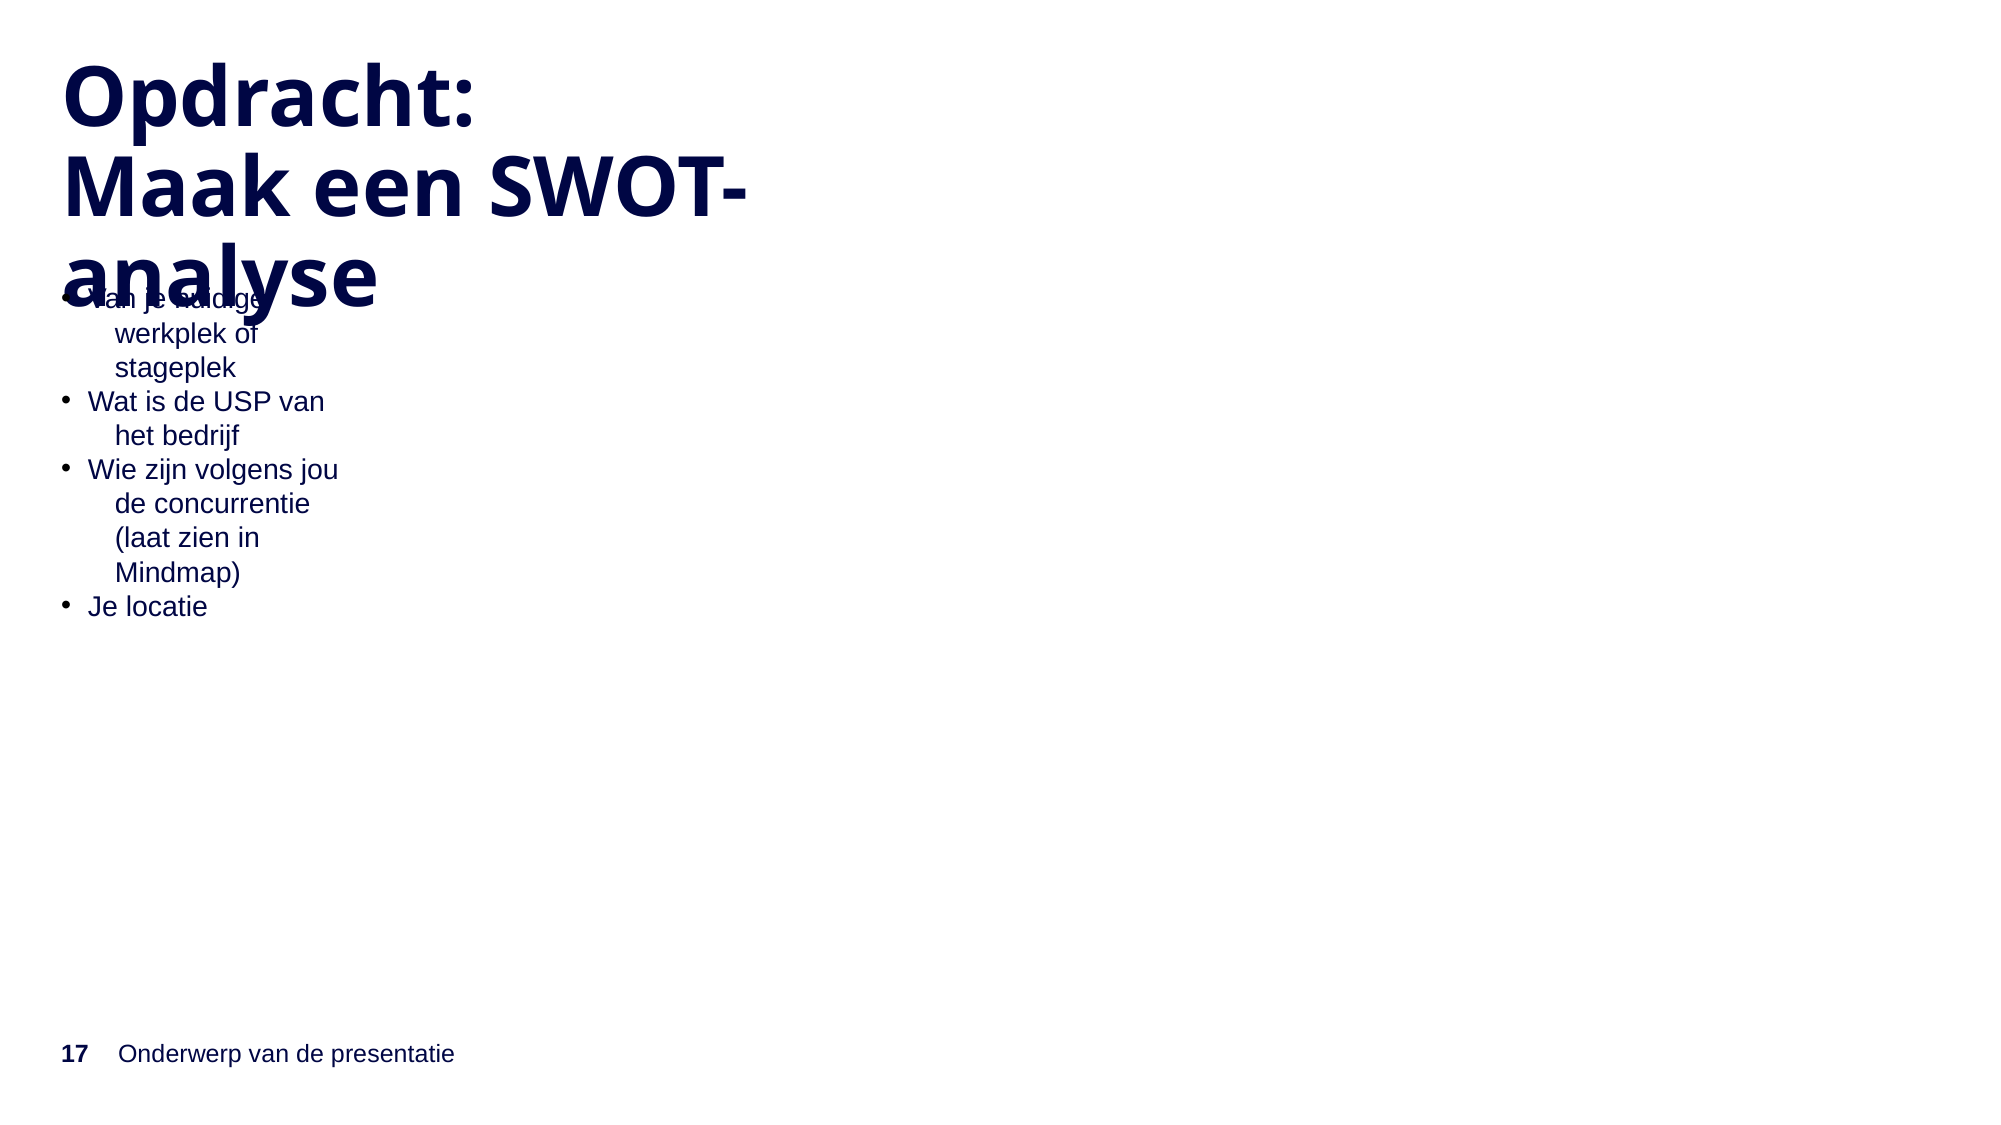

# Opdracht: Maak een SWOT-analyse
Van je huidige werkplek of stageplek
Wat is de USP van het bedrijf
Wie zijn volgens jou de concurrentie (laat zien in Mindmap)
Je locatie
Onderwerp van de presentatie